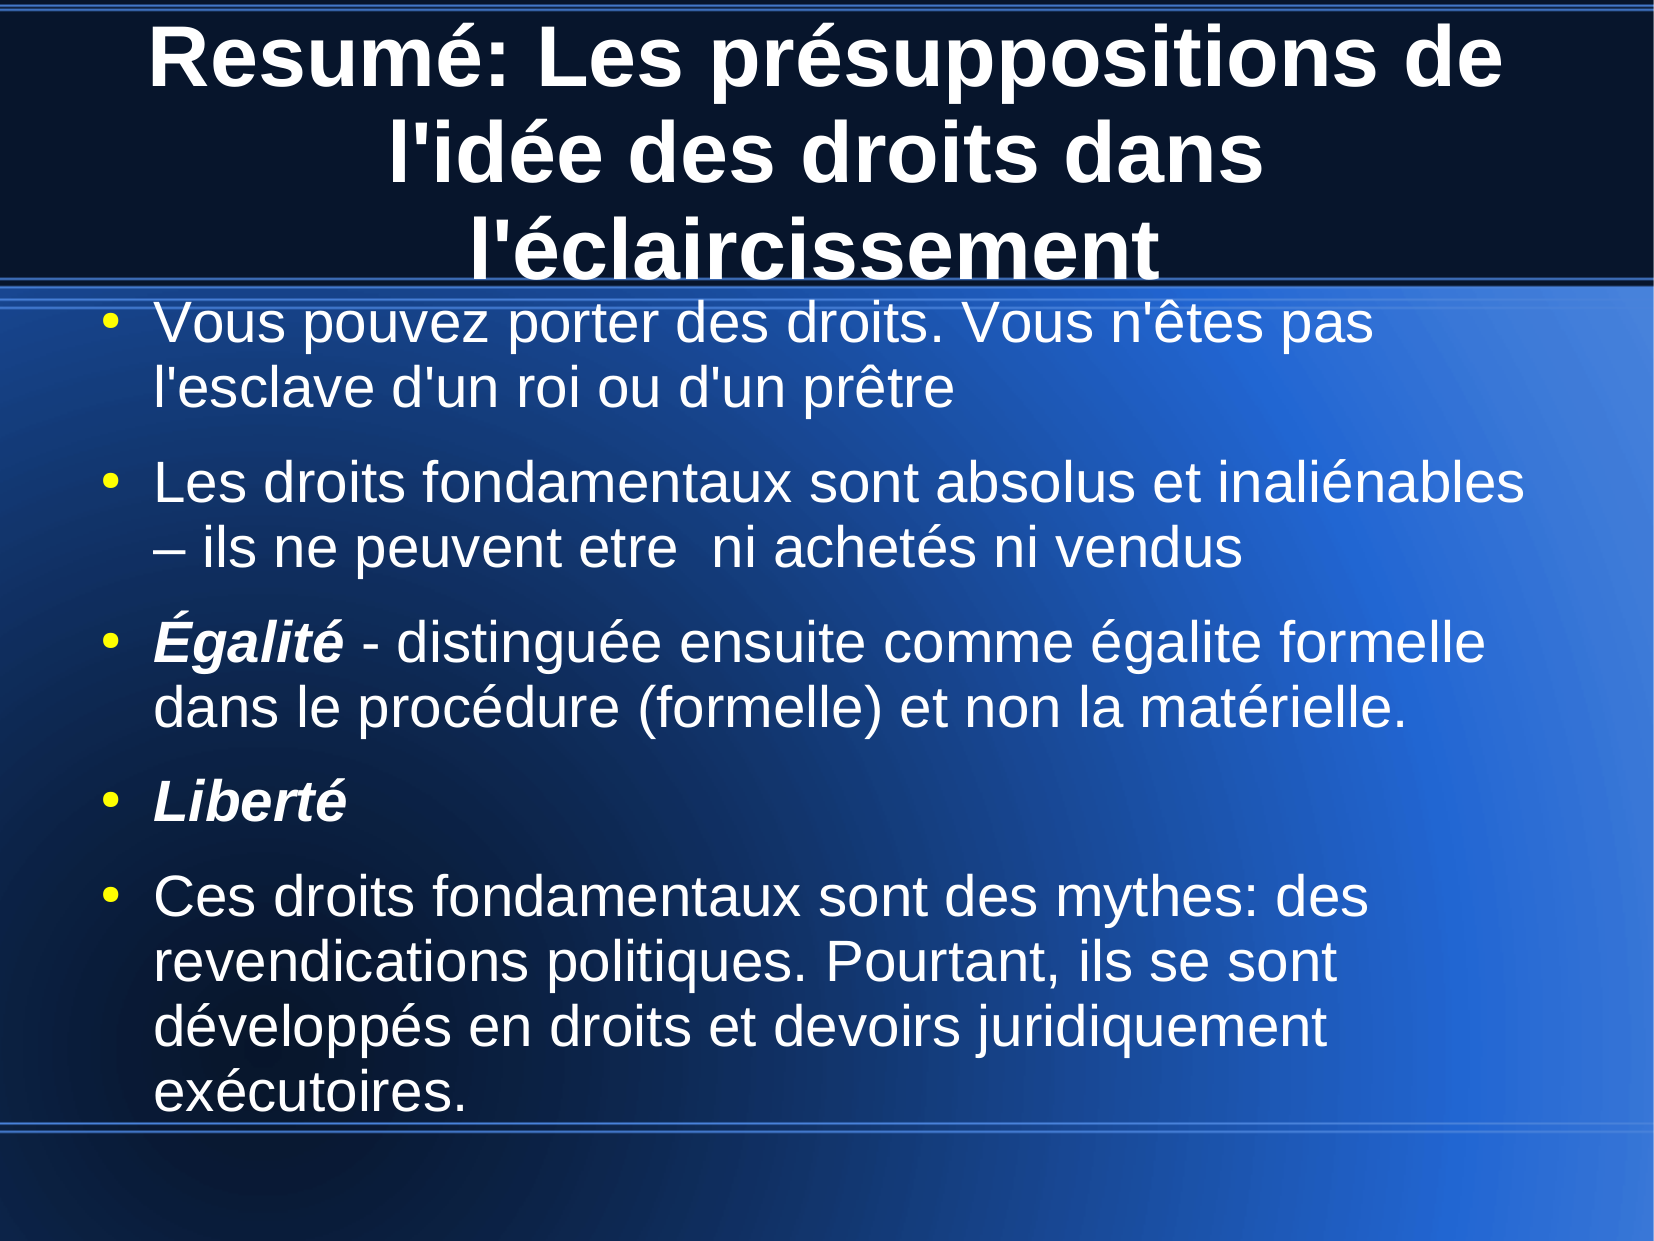

# Resumé: Les présuppositions de l'idée des droits dans l'éclaircissement
Vous pouvez porter des droits. Vous n'êtes pas l'esclave d'un roi ou d'un prêtre
Les droits fondamentaux sont absolus et inaliénables – ils ne peuvent etre ni achetés ni vendus
Égalité - distinguée ensuite comme égalite formelle dans le procédure (formelle) et non la matérielle.
Liberté
Ces droits fondamentaux sont des mythes: des revendications politiques. Pourtant, ils se sont développés en droits et devoirs juridiquement exécutoires.